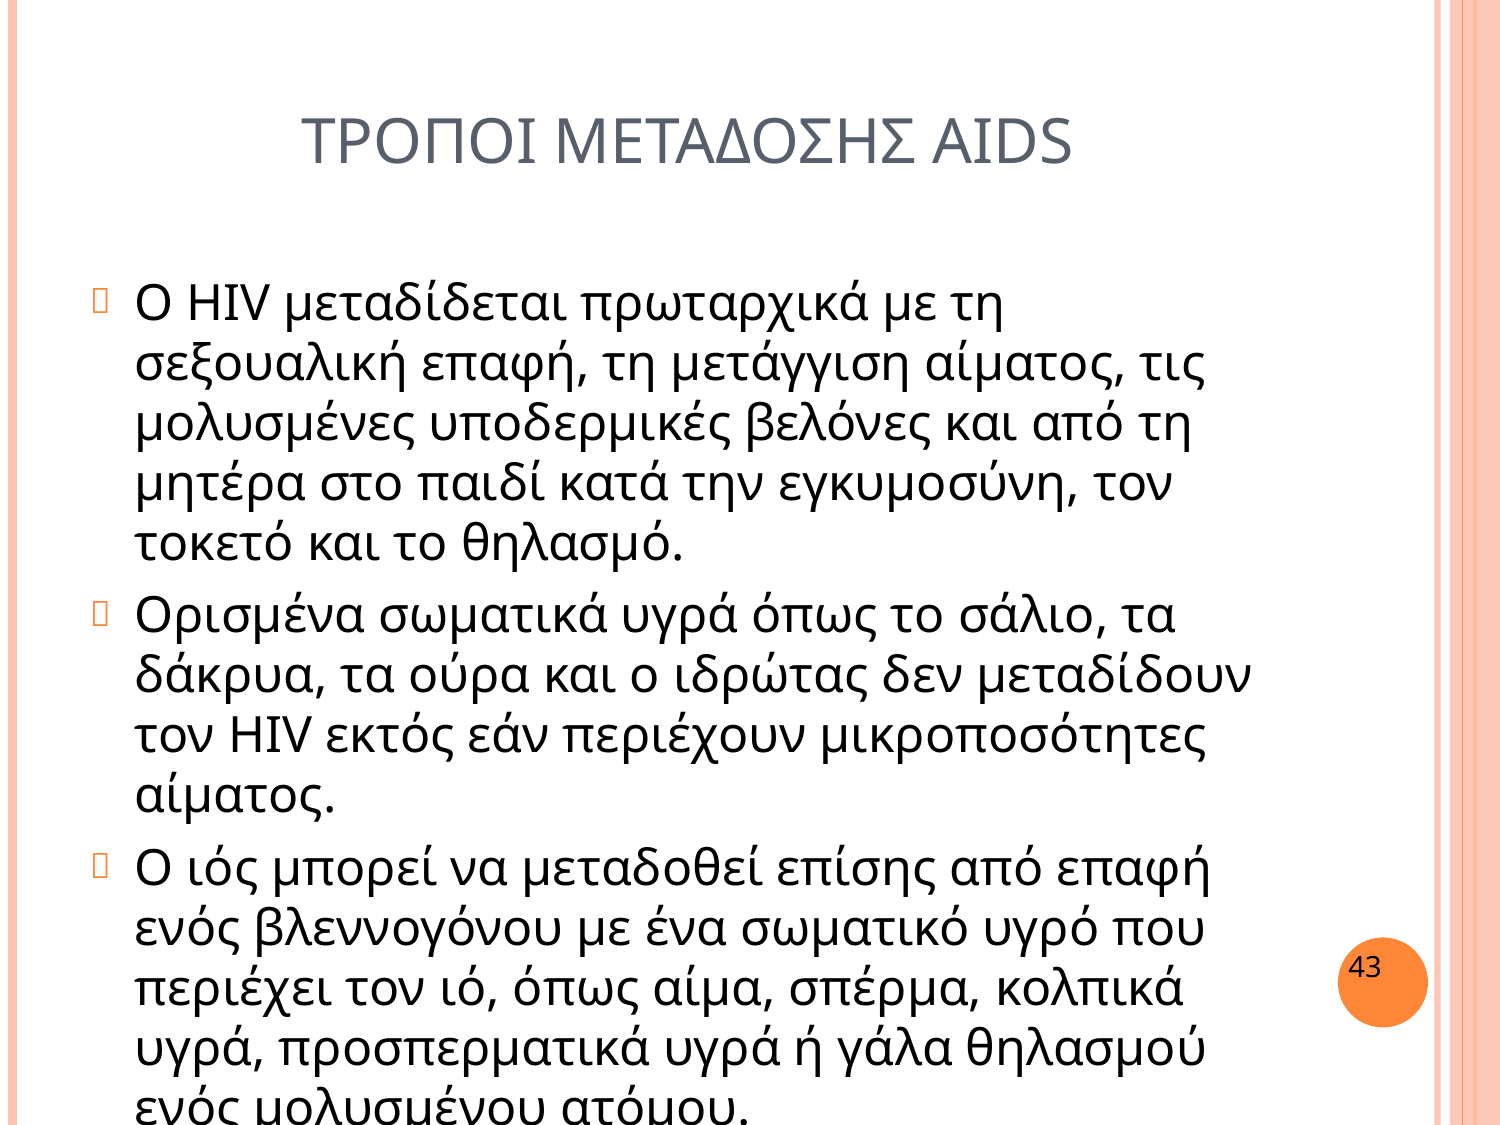

# ΤΡΟΠΟΙ ΜΕΤΑΔΟΣΗΣ AIDS
O HIV μεταδίδεται πρωταρχικά με τη σεξουαλική επαφή, τη μετάγγιση αίματος, τις μολυσμένες υποδερμικές βελόνες και από τη μητέρα στο παιδί κατά την εγκυμοσύνη, τον τοκετό και το θηλασμό.
Ορισμένα σωματικά υγρά όπως το σάλιο, τα δάκρυα, τα ούρα και ο ιδρώτας δεν μεταδίδουν τον HIV εκτός εάν περιέχουν μικροποσότητες αίματος.
Ο ιός μπορεί να μεταδοθεί επίσης από επαφή ενός βλεννογόνου με ένα σωματικό υγρό που περιέχει τον ιό, όπως αίμα, σπέρμα, κολπικά υγρά, προσπερματικά υγρά ή γάλα θηλασμού ενός μολυσμένου ατόμου.